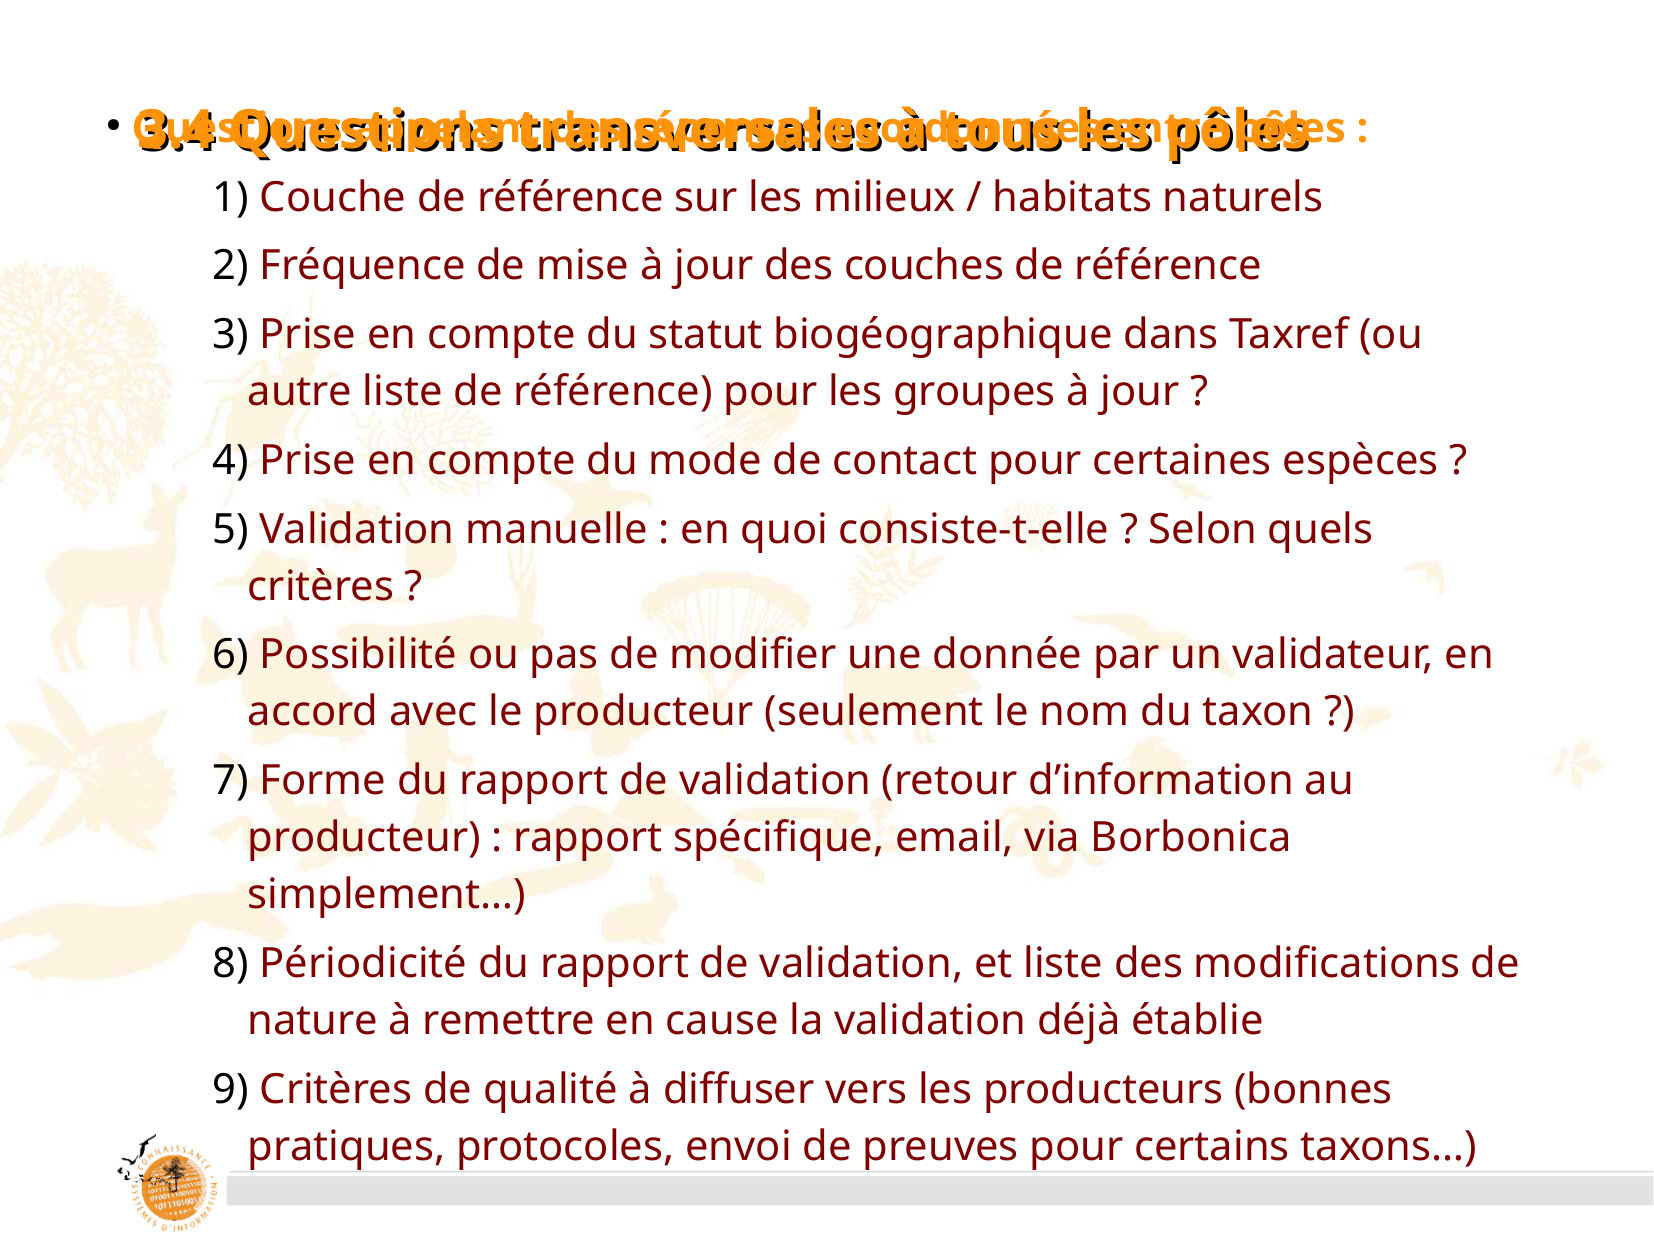

# 3.4 Questions transversales à tous les pôles
 Questions appelant des réponses coordonnées entre pôles :
 Couche de référence sur les milieux / habitats naturels
 Fréquence de mise à jour des couches de référence
 Prise en compte du statut biogéographique dans Taxref (ou autre liste de référence) pour les groupes à jour ?
 Prise en compte du mode de contact pour certaines espèces ?
 Validation manuelle : en quoi consiste-t-elle ? Selon quels critères ?
 Possibilité ou pas de modifier une donnée par un validateur, en accord avec le producteur (seulement le nom du taxon ?)
 Forme du rapport de validation (retour d’information au producteur) : rapport spécifique, email, via Borbonica simplement…)
 Périodicité du rapport de validation, et liste des modifications de nature à remettre en cause la validation déjà établie
 Critères de qualité à diffuser vers les producteurs (bonnes pratiques, protocoles, envoi de preuves pour certains taxons…)
GT ERC - 06/02/2015
25